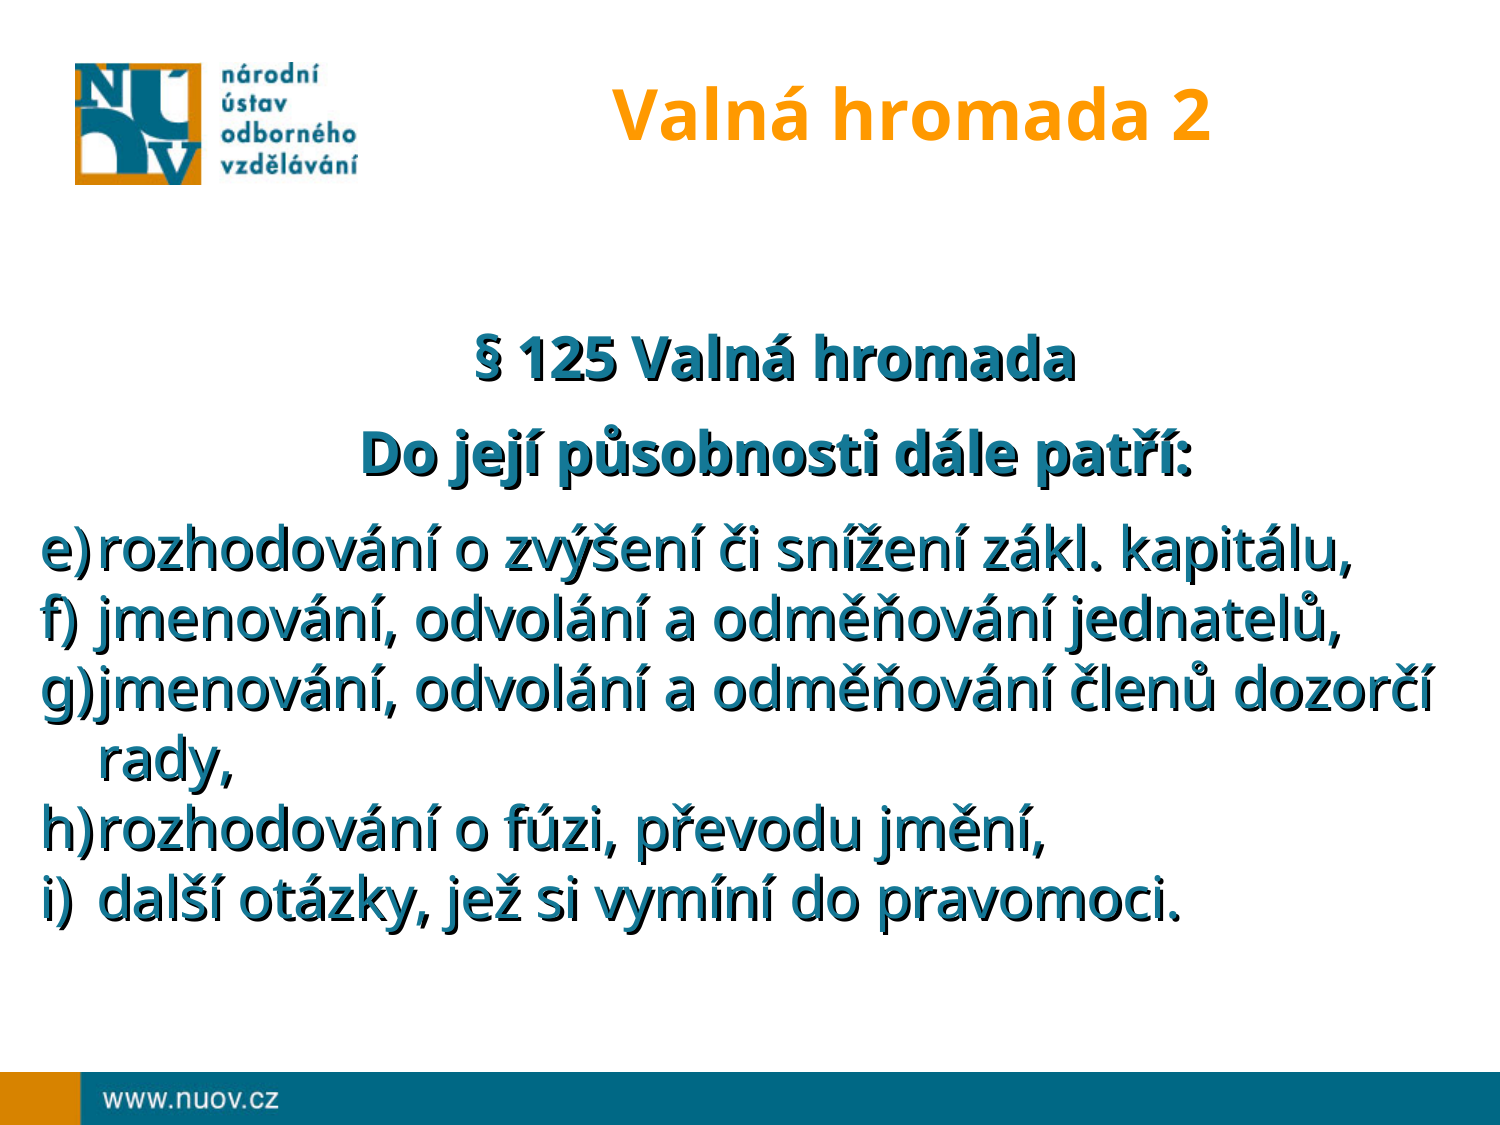

# Valná hromada 2
§ 125 Valná hromada
Do její působnosti dále patří:
rozhodování o zvýšení či snížení zákl. kapitálu,
jmenování, odvolání a odměňování jednatelů,
jmenování, odvolání a odměňování členů dozorčí rady,
rozhodování o fúzi, převodu jmění,
další otázky, jež si vymíní do pravomoci.